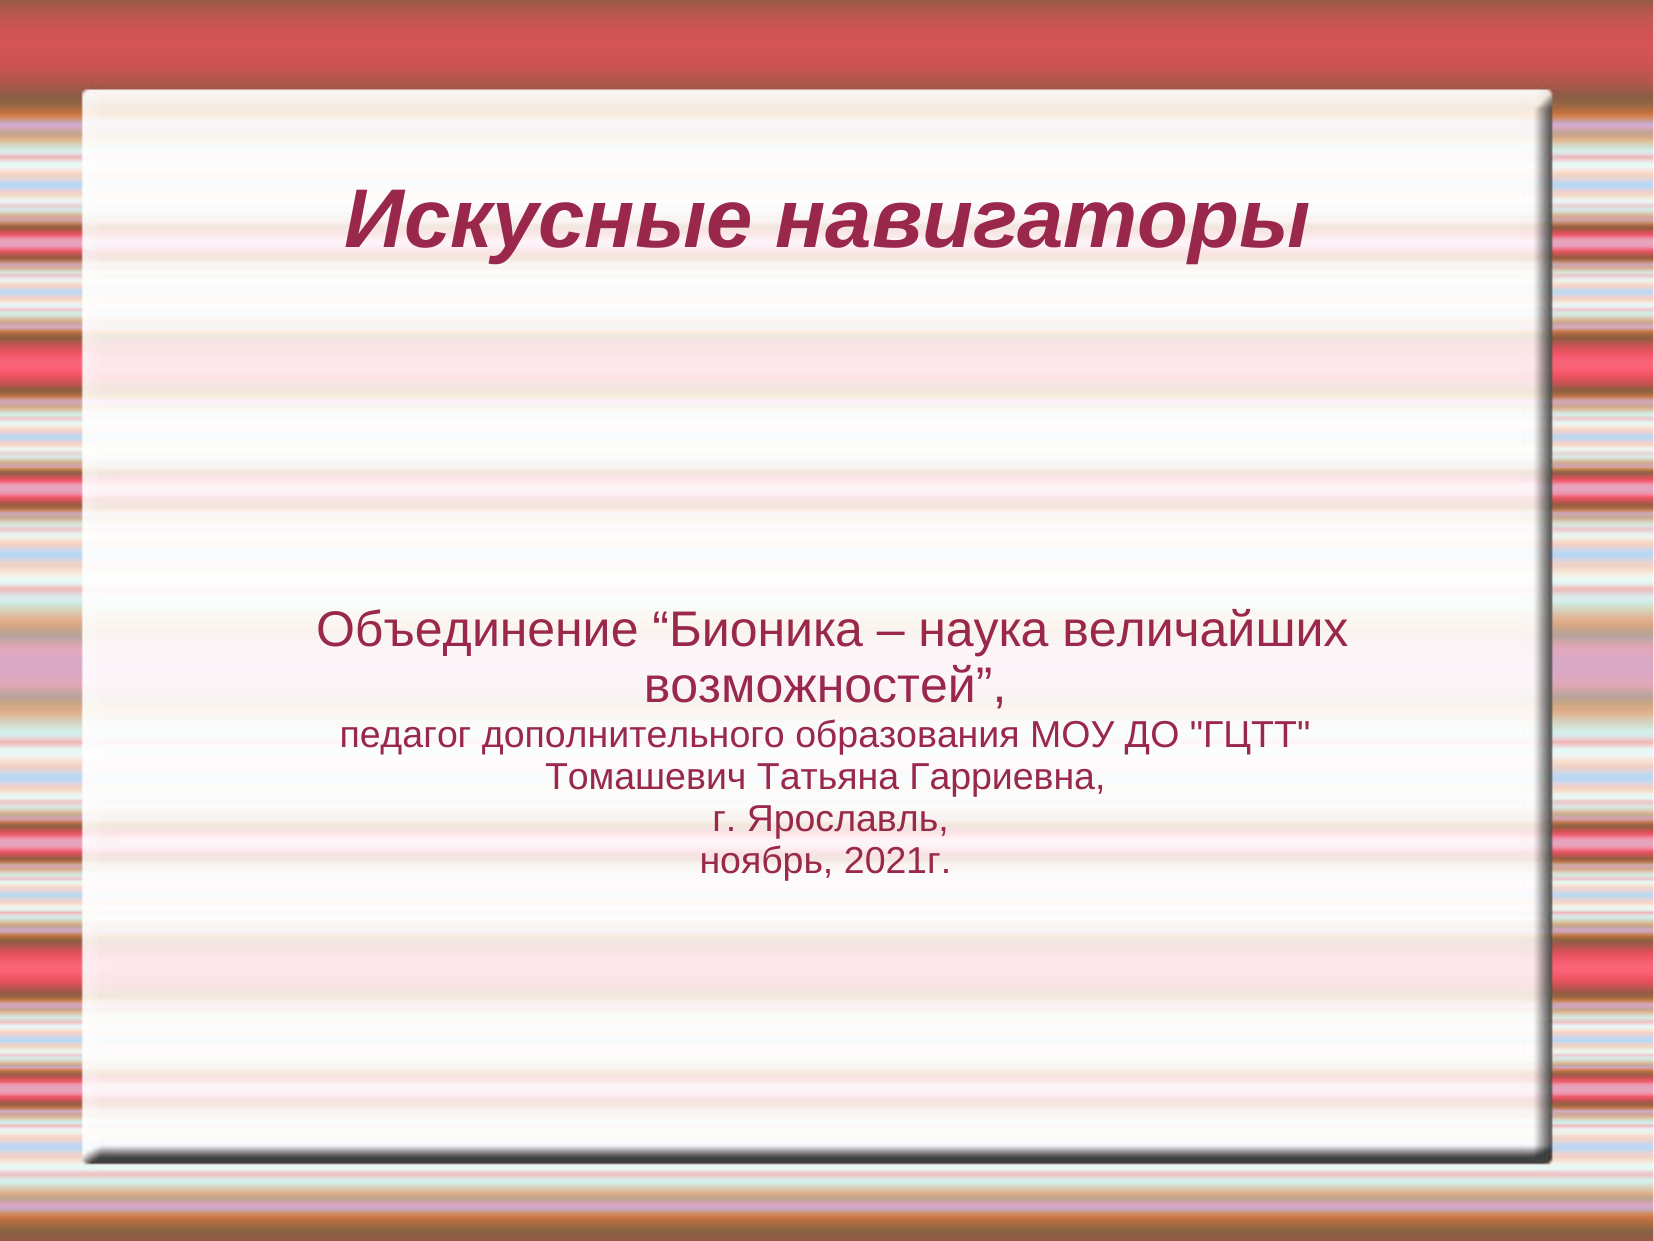

# Искусные навигаторы
 Объединение “Бионика – наука величайших возможностей”,
педагог дополнительного образования МОУ ДО "ГЦТТ"
Томашевич Татьяна Гарриевна,
 г. Ярославль,
ноябрь, 2021г.